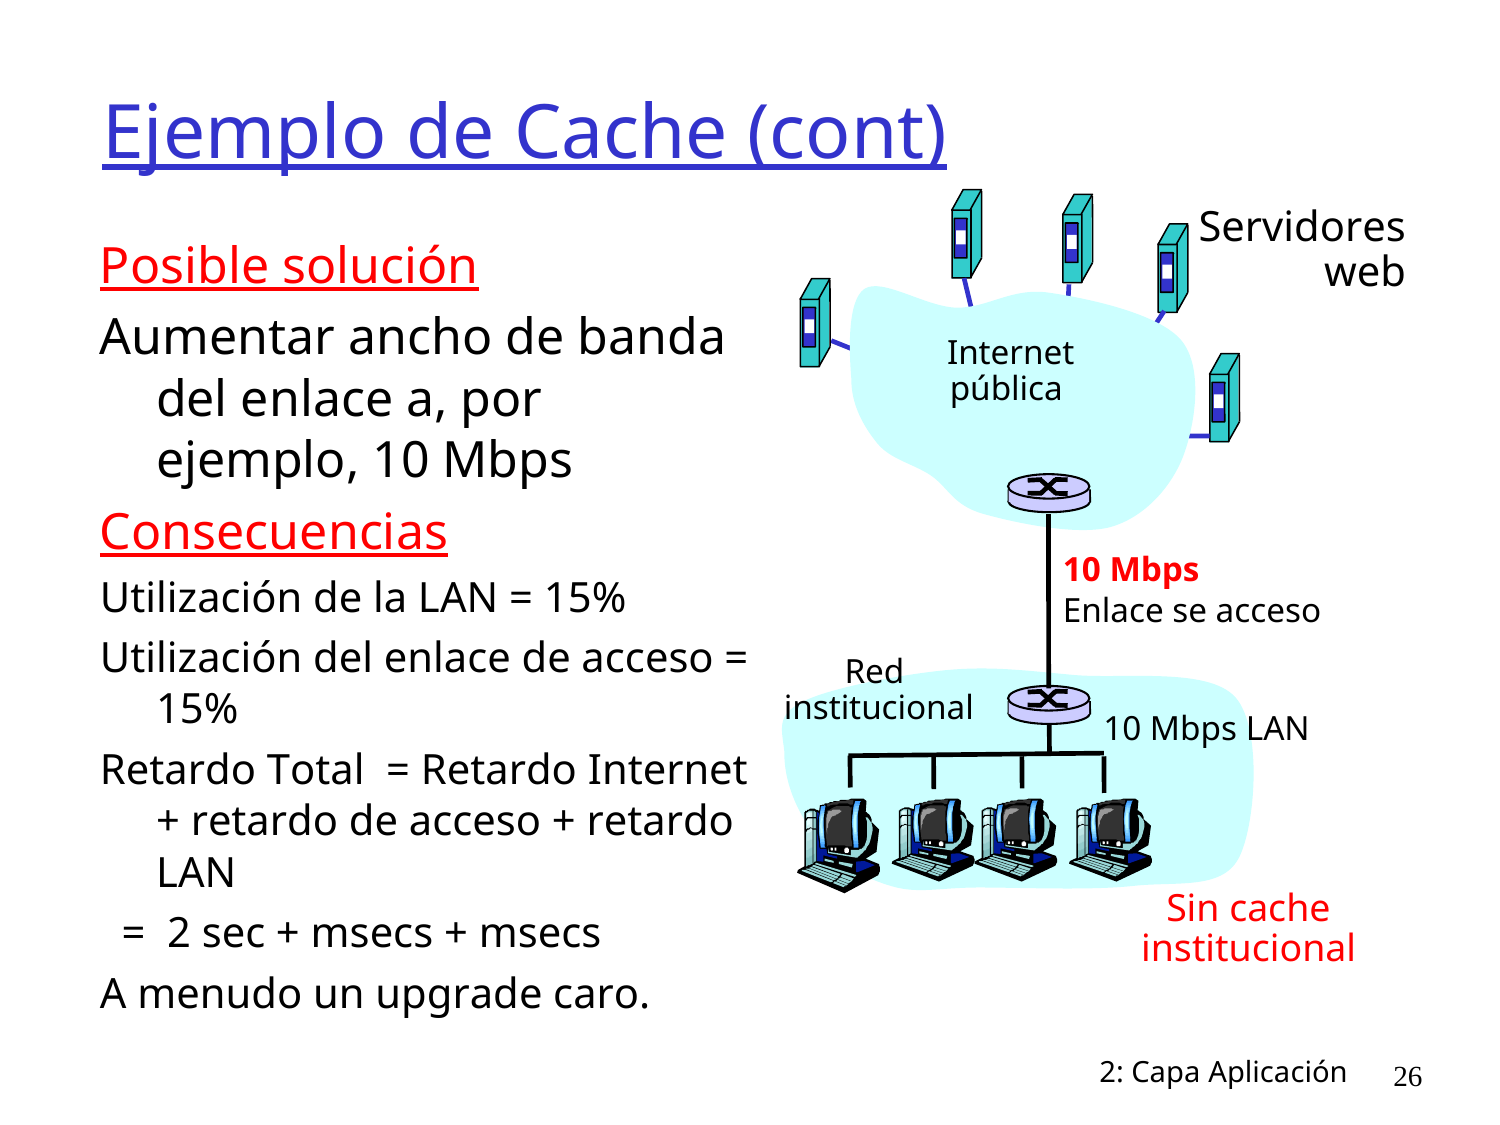

# Ejemplo de Cache (cont)
Servidores
web
Posible solución
Aumentar ancho de banda del enlace a, por ejemplo, 10 Mbps
Consecuencias
Utilización de la LAN = 15%
Utilización del enlace de acceso = 15%
Retardo Total = Retardo Internet + retardo de acceso + retardo LAN
 = 2 sec + msecs + msecs
A menudo un upgrade caro.
 Internet
pública
10 Mbps
Enlace se acceso
Red
institucional
10 Mbps LAN
Sin cache
institucional